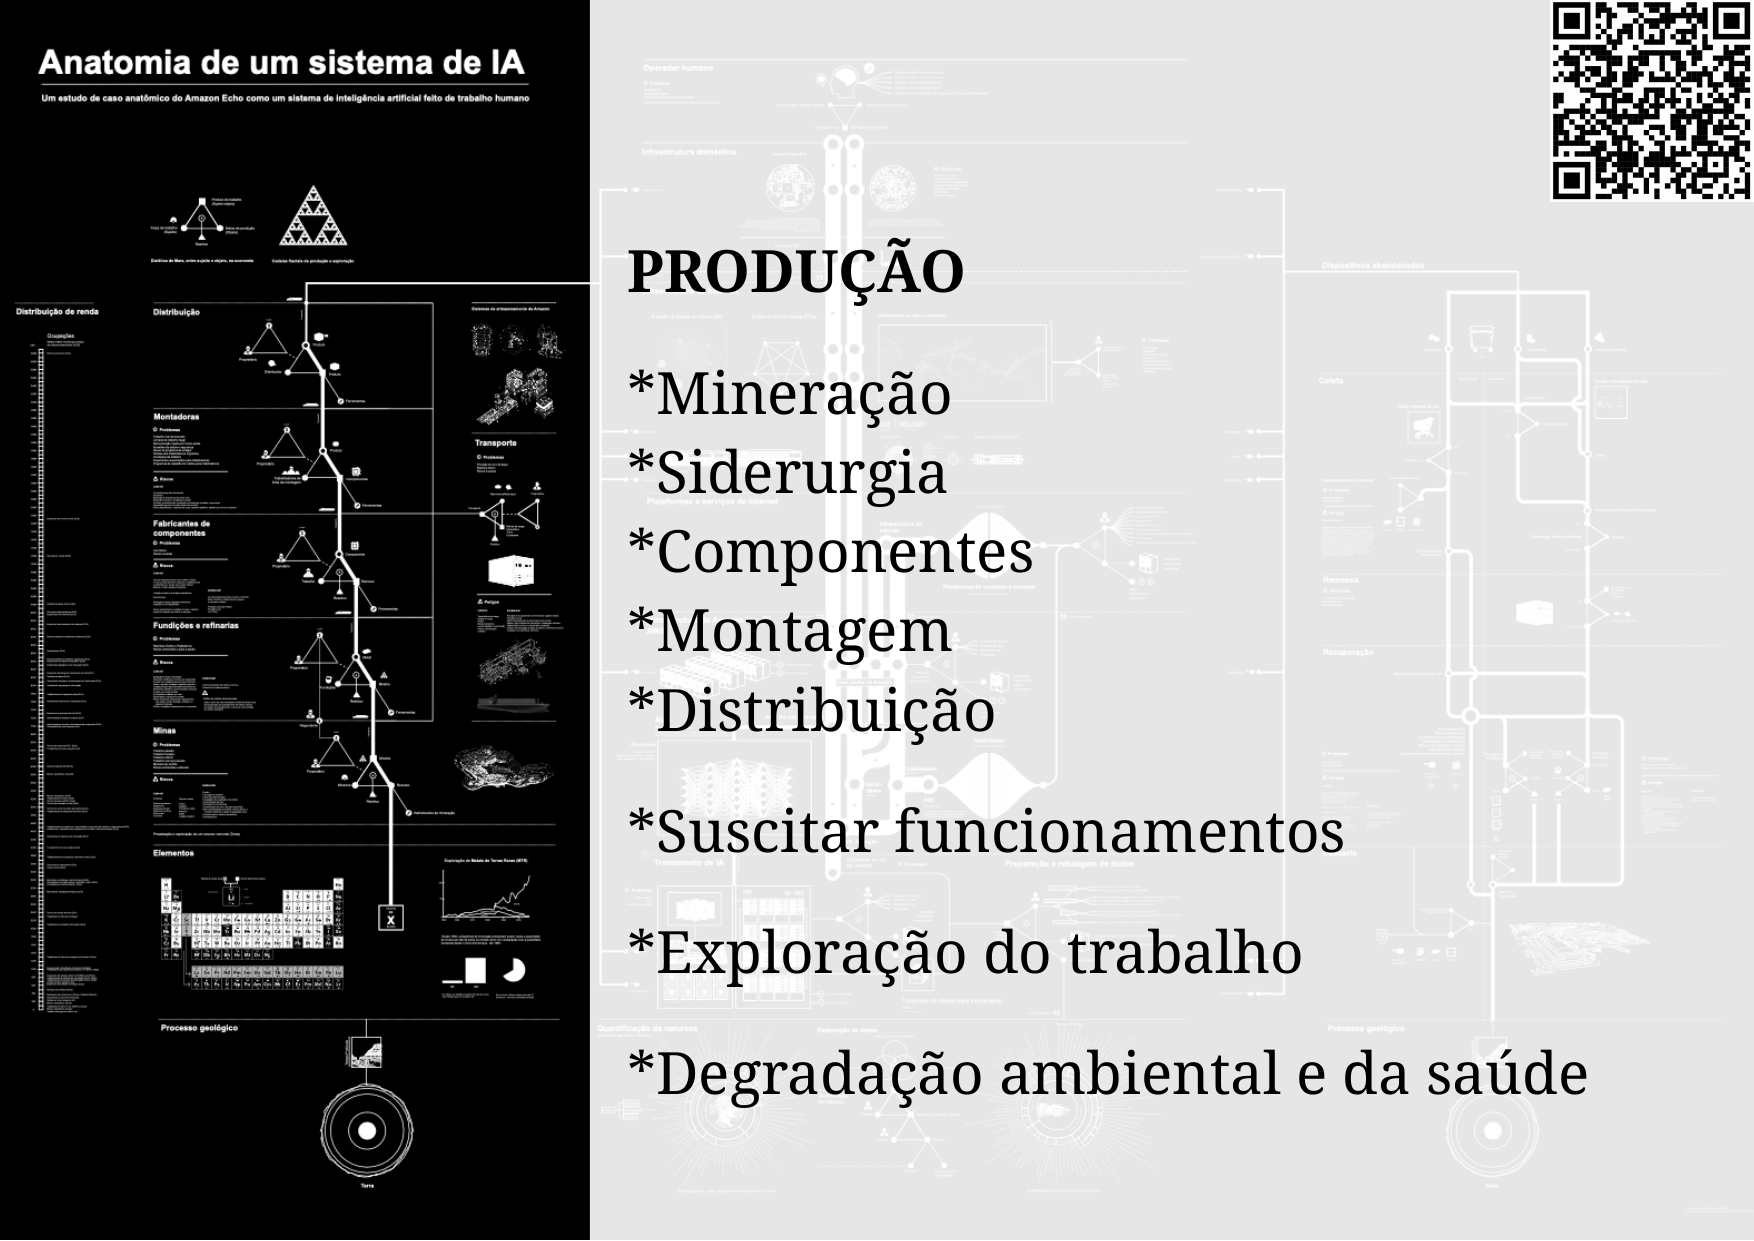

PRODUÇÃO
*Mineração
*Siderurgia
*Componentes
*Montagem
*Distribuição
*Suscitar funcionamentos
*Exploração do trabalho
*Degradação ambiental e da saúde